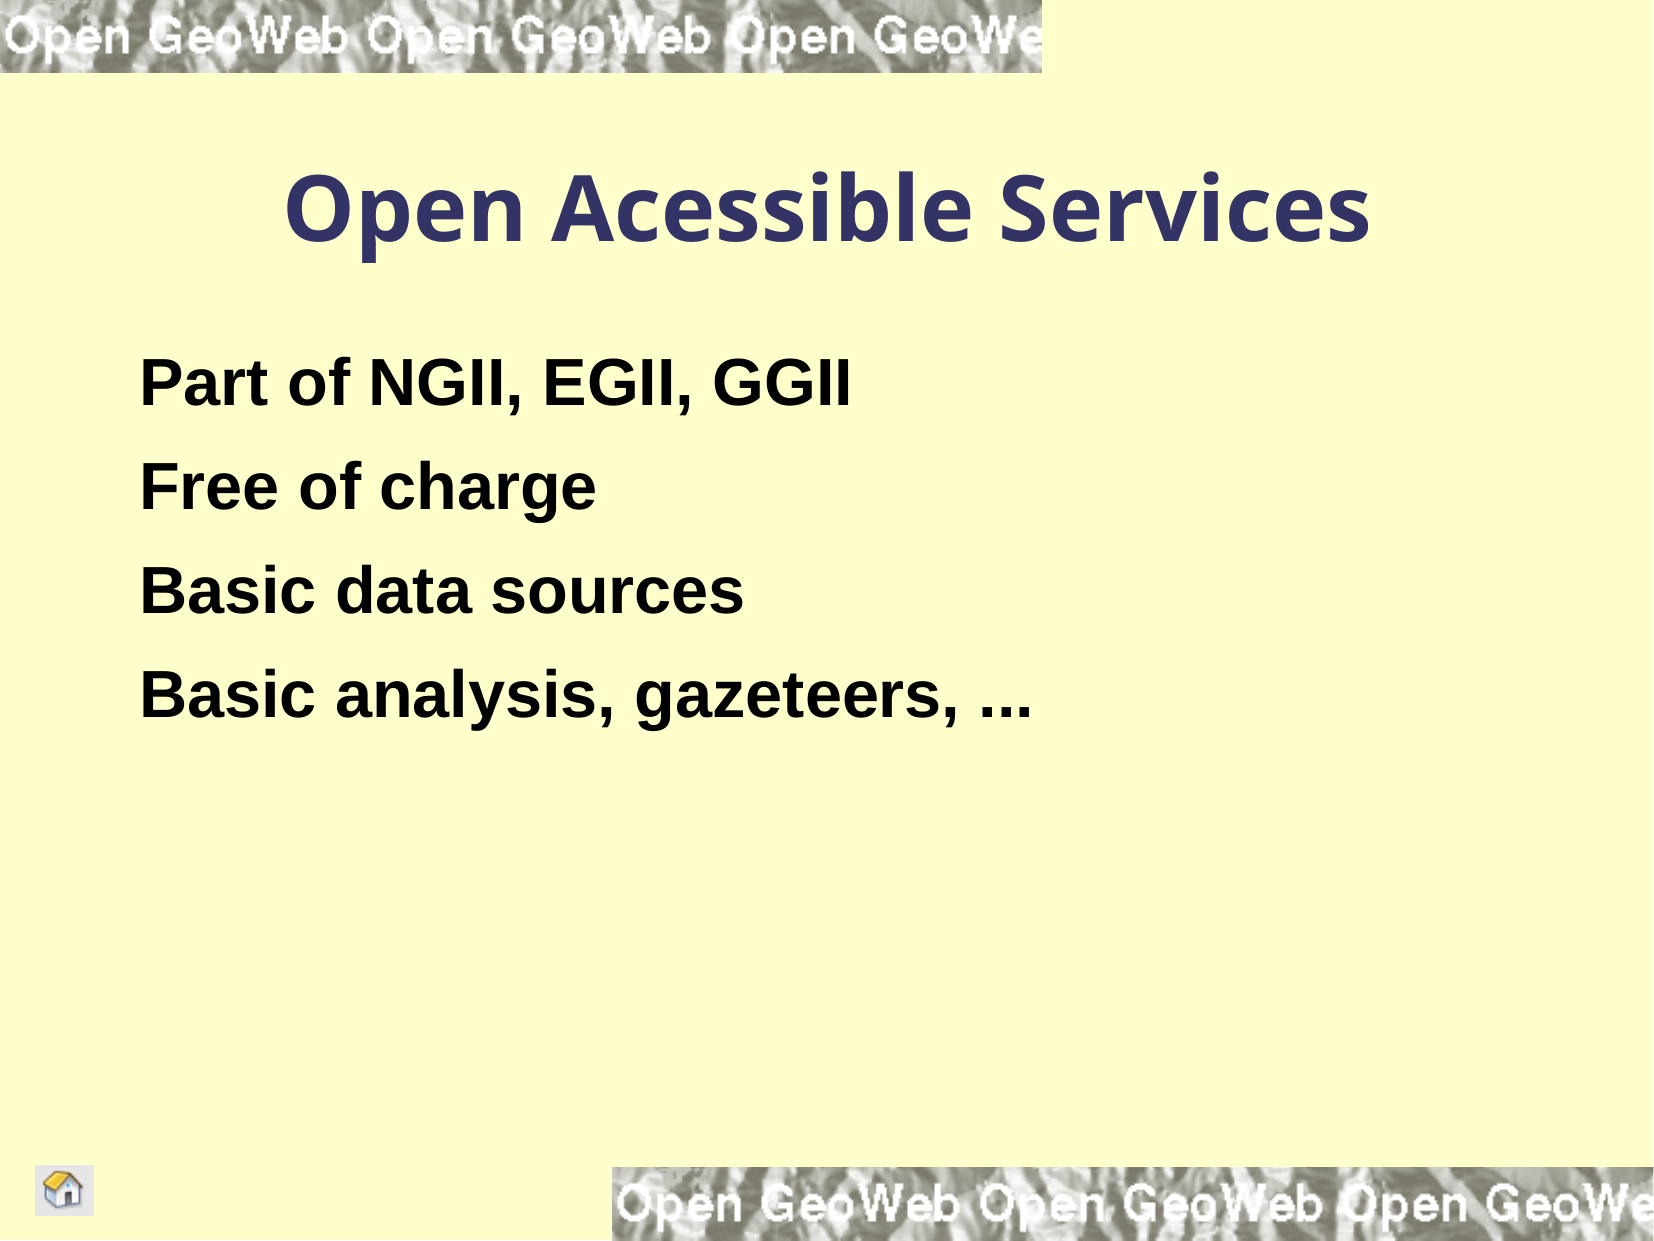

# Open Acessible Services
Part of NGII, EGII, GGII
Free of charge
Basic data sources
Basic analysis, gazeteers, ...